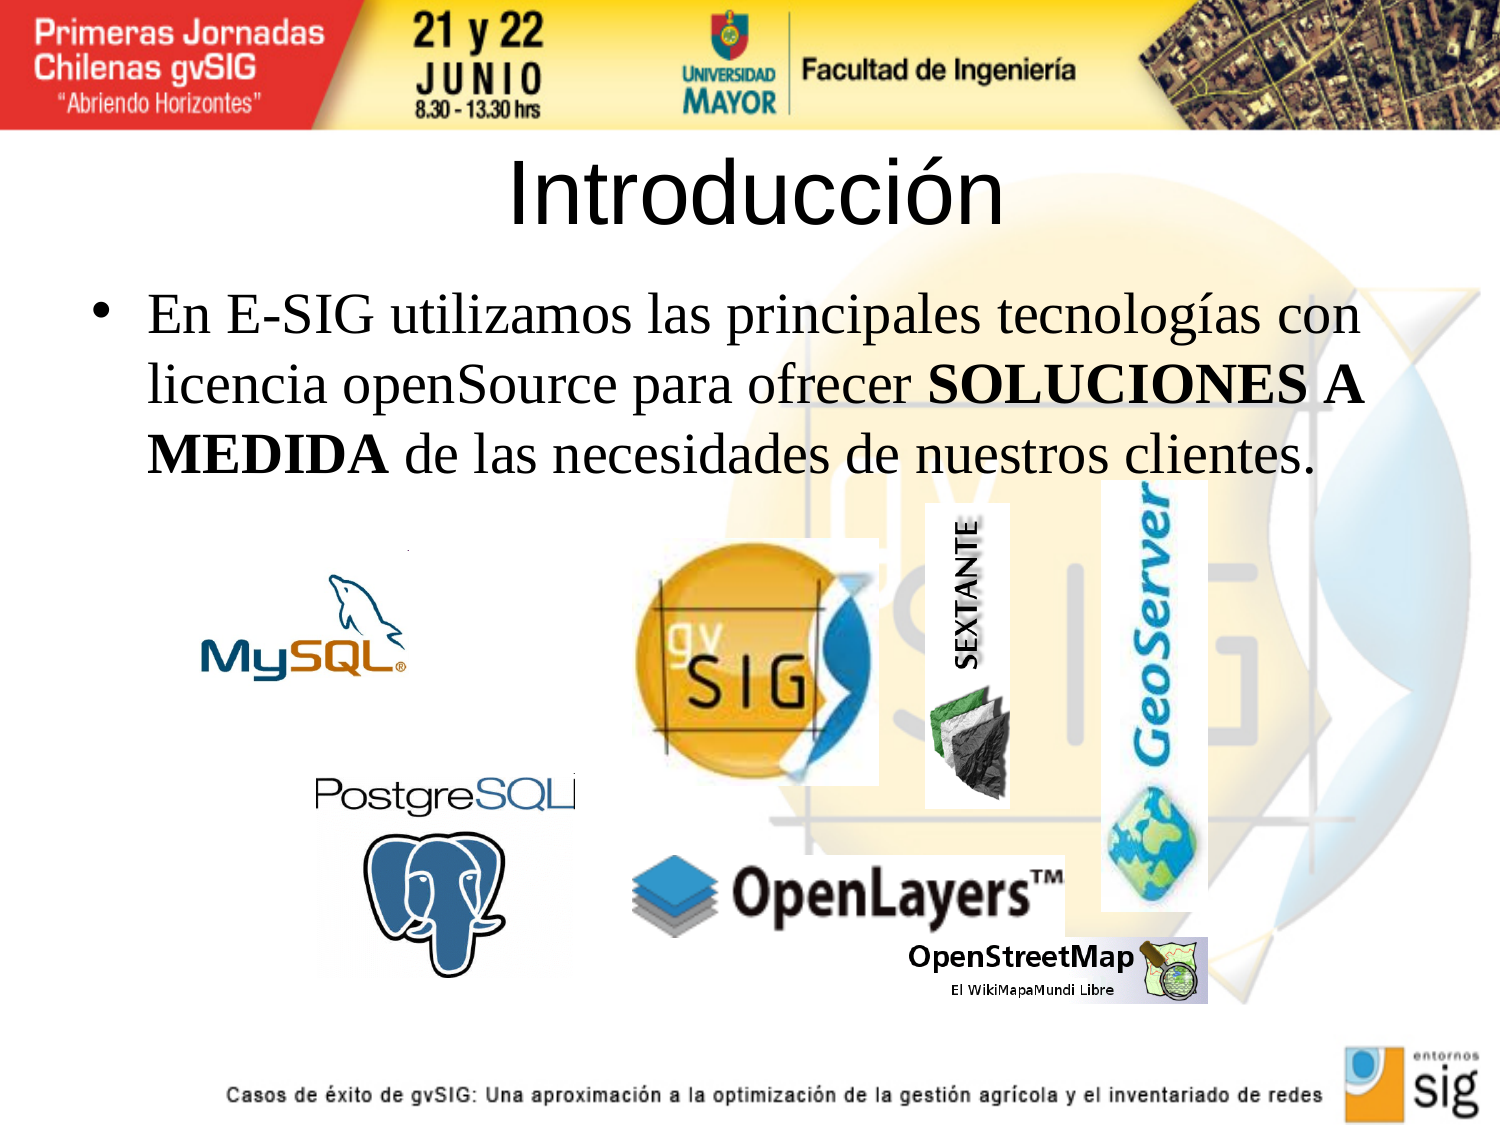

# Introducción
En E-SIG utilizamos las principales tecnologías con licencia openSource para ofrecer SOLUCIONES A MEDIDA de las necesidades de nuestros clientes.